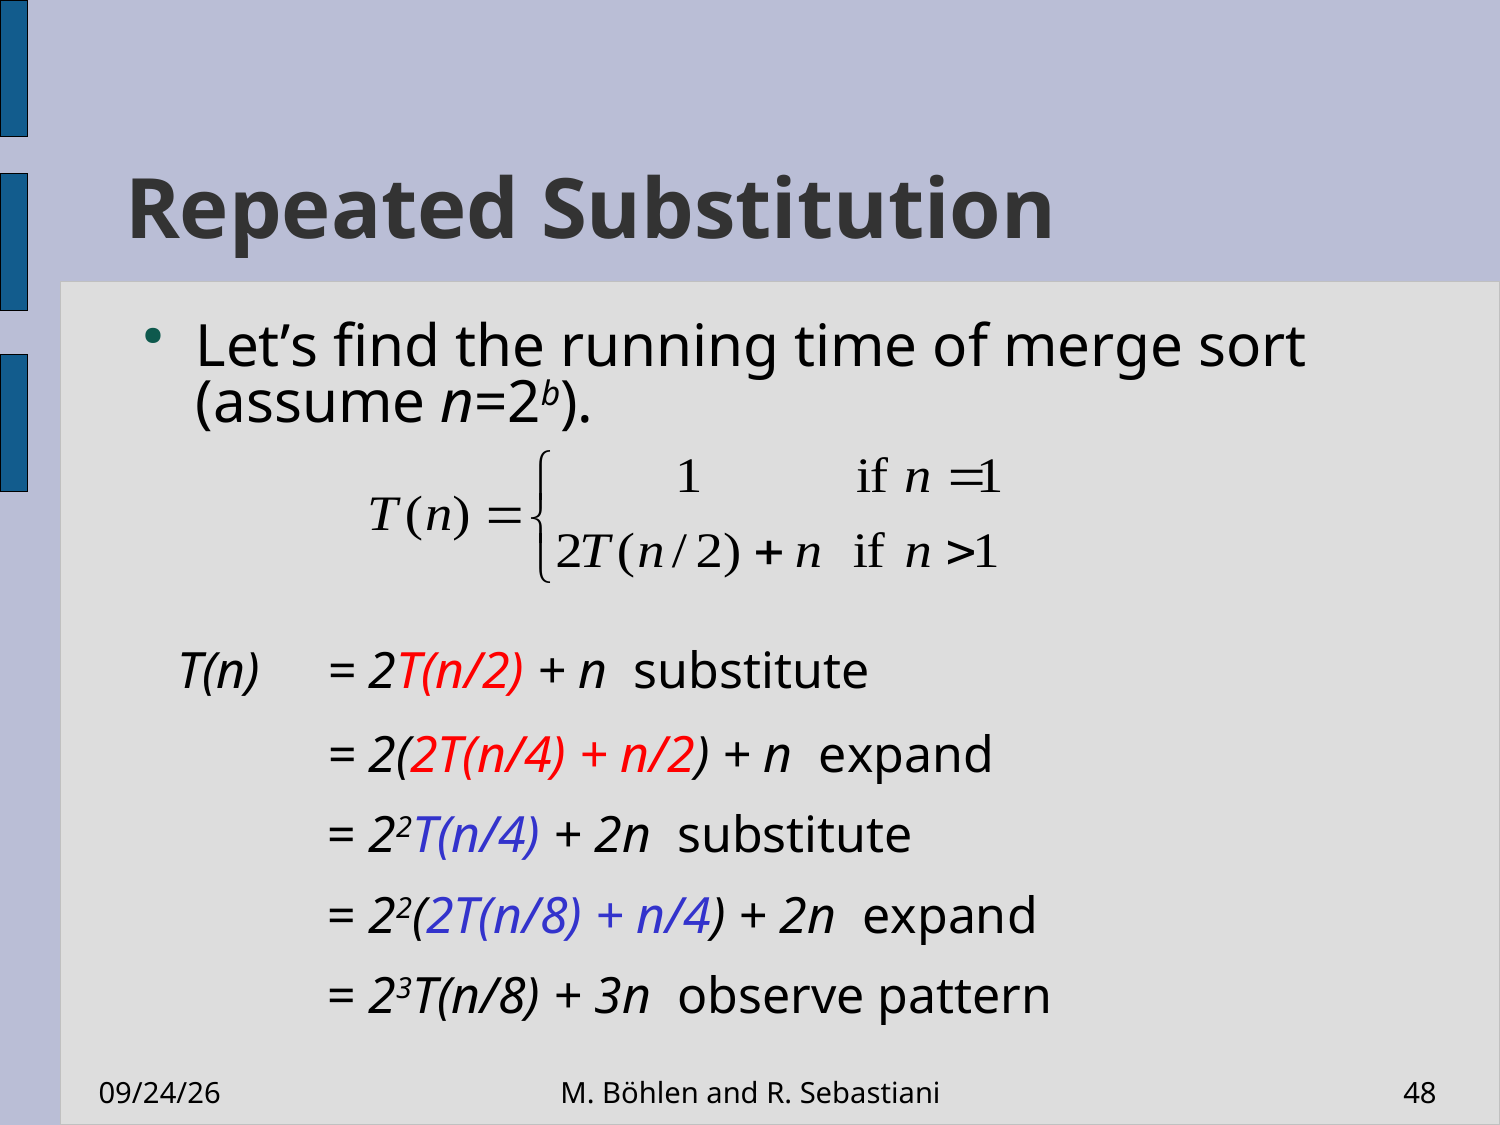

# Repeated Substitution
Let’s find the running time of merge sort (assume n=2b).
T(n)	= 2T(n/2) + n substitute
	= 2(2T(n/4) + n/2) + n expand
	= 22T(n/4) + 2n substitute
	= 22(2T(n/8) + n/4) + 2n expand
	= 23T(n/8) + 3n observe pattern
M. Böhlen and R. Sebastiani
48